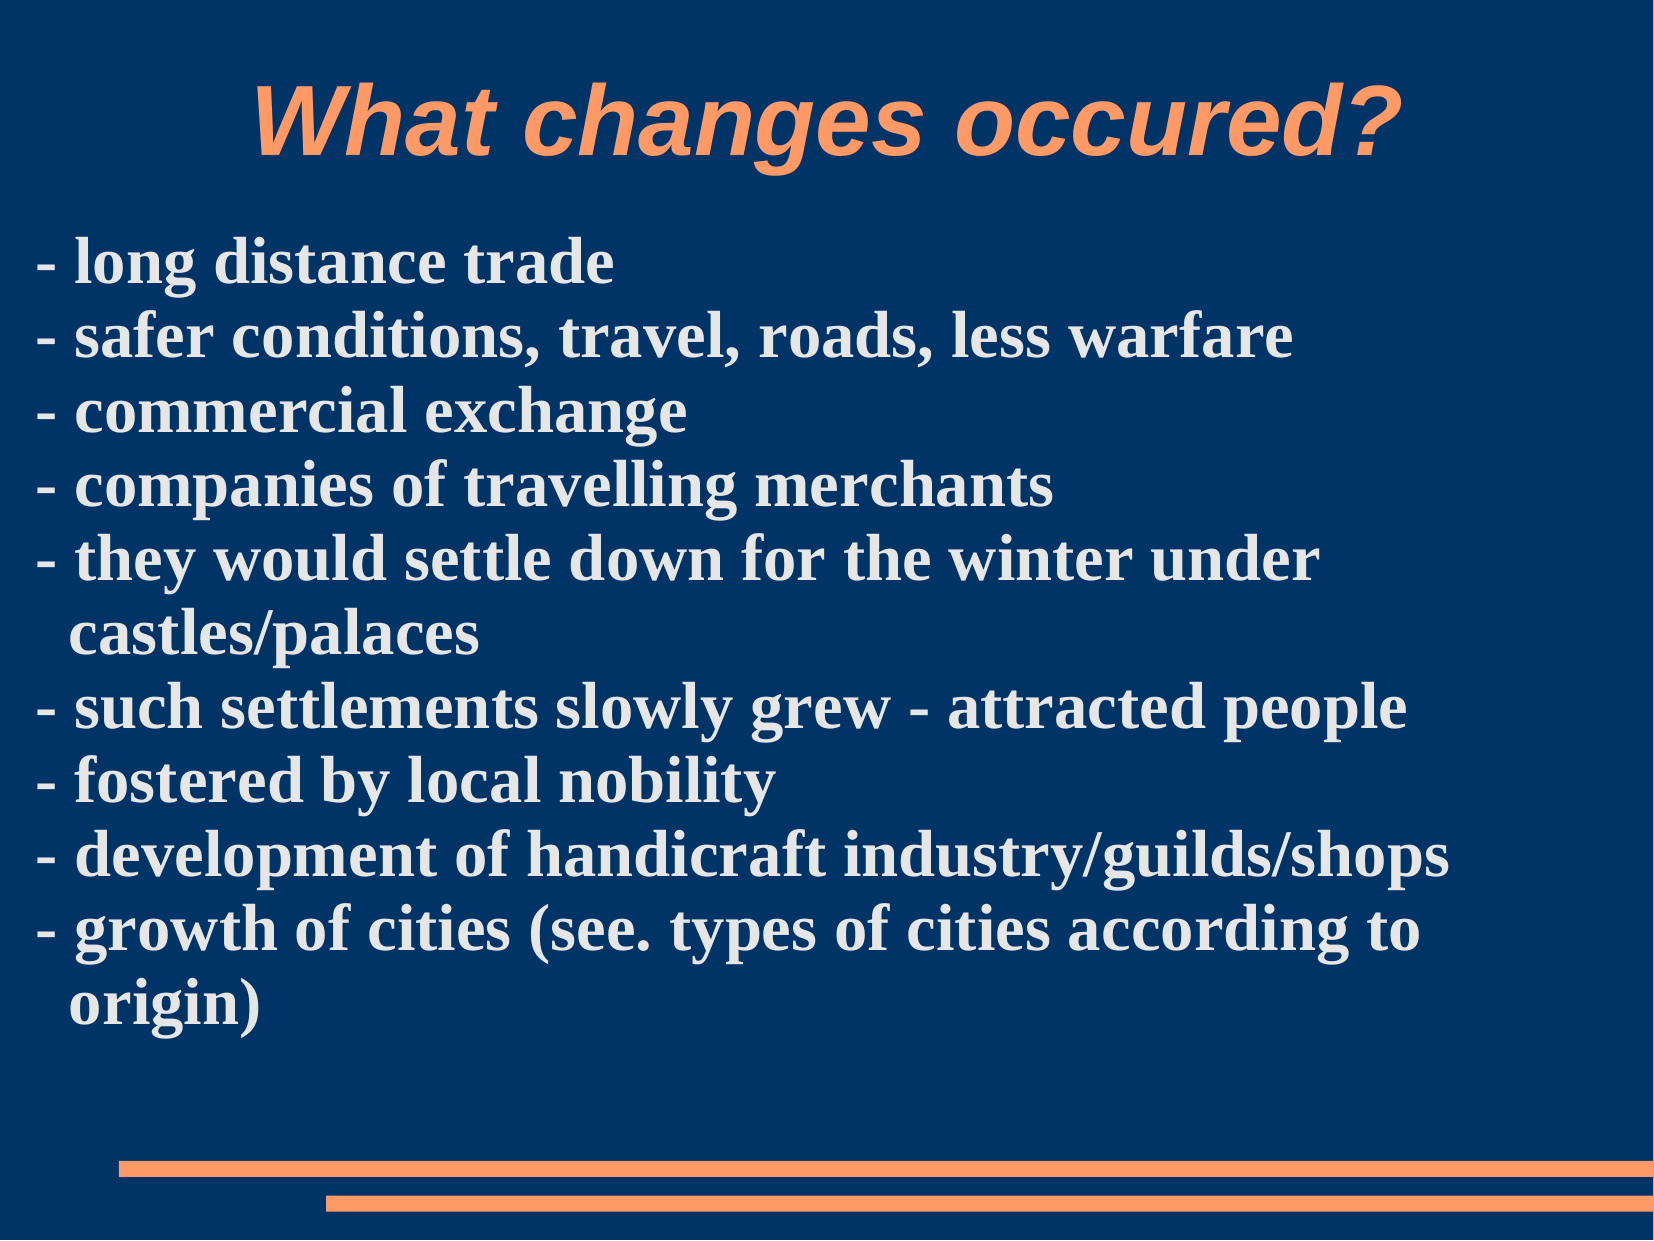

# What changes occured?
- long distance trade
- safer conditions, travel, roads, less warfare
- commercial exchange
- companies of travelling merchants
- they would settle down for the winter under
 castles/palaces
- such settlements slowly grew - attracted people
- fostered by local nobility
- development of handicraft industry/guilds/shops
- growth of cities (see. types of cities according to
 origin)